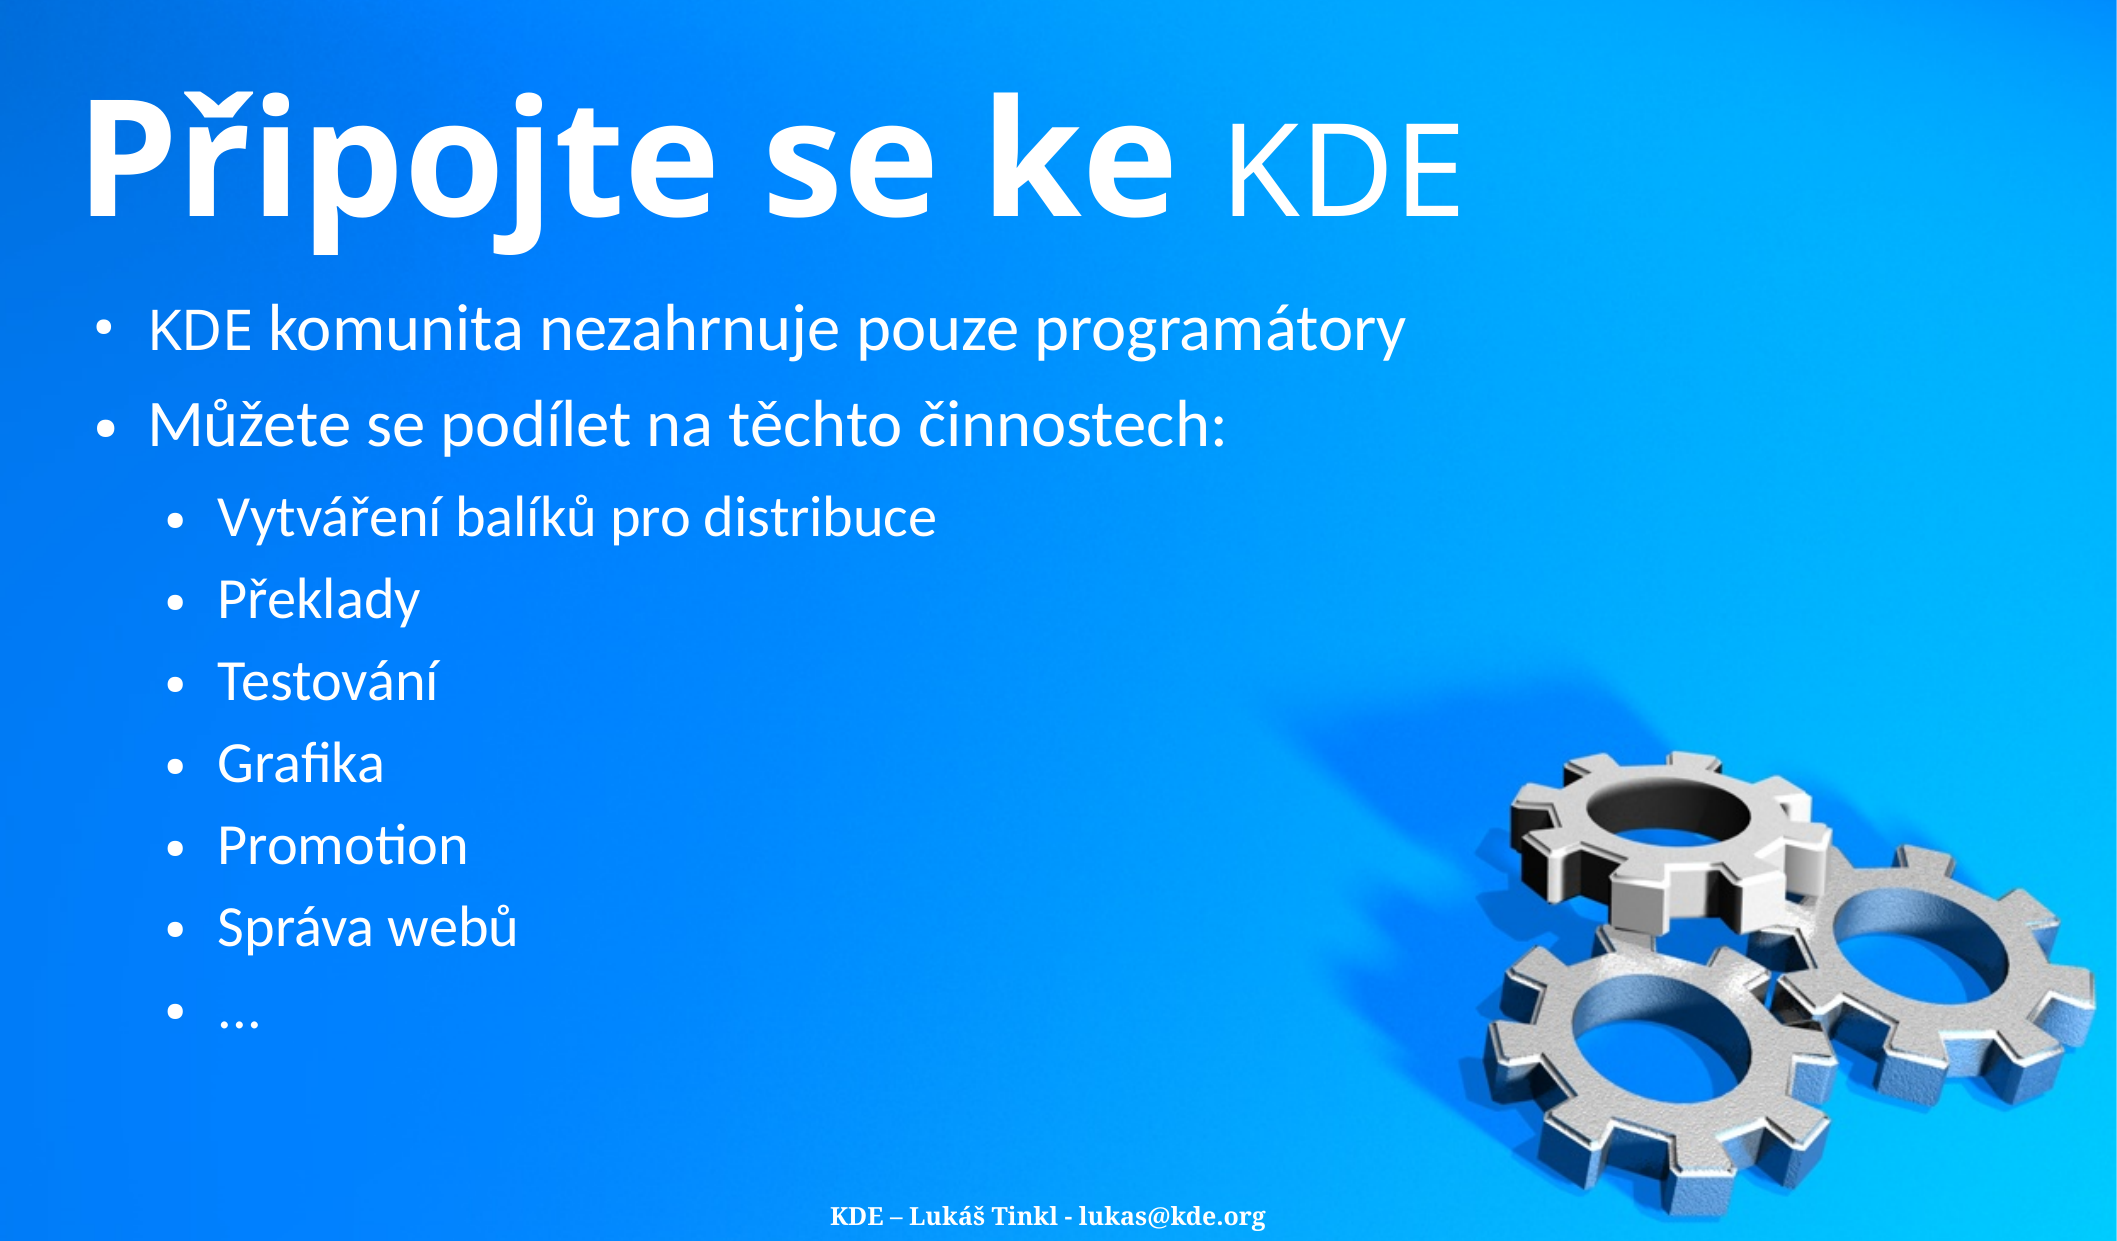

# Připojte se ke KDE
KDE komunita nezahrnuje pouze programátory
Můžete se podílet na těchto činnostech:
Vytváření balíků pro distribuce
Překlady
Testování
Grafika
Promotion
Správa webů
...
KDE for Beginners - Sandro S. Andrade - sandroandrade@kde.org